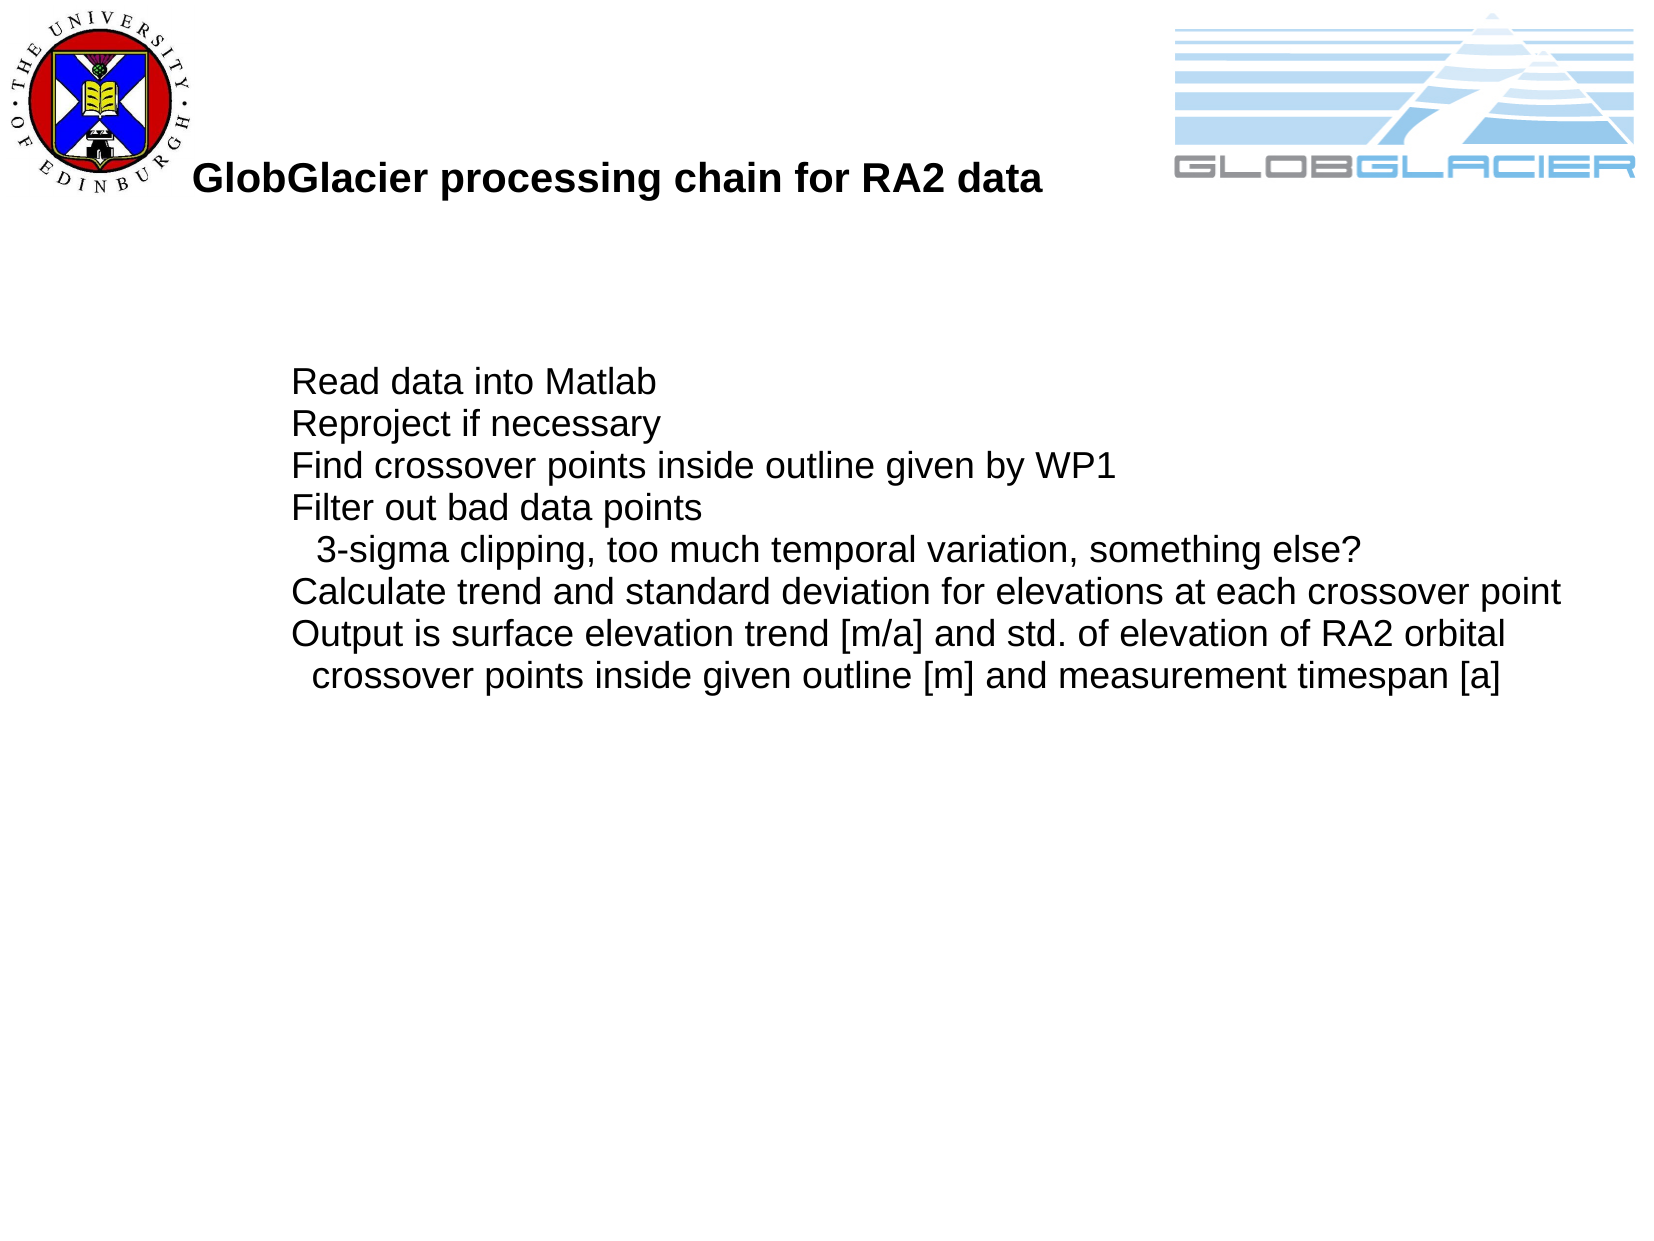

GlobGlacier processing chain for RA2 data
 Read data into Matlab
 Reproject if necessary
 Find crossover points inside outline given by WP1
 Filter out bad data points
3-sigma clipping, too much temporal variation, something else?
 Calculate trend and standard deviation for elevations at each crossover point
 Output is surface elevation trend [m/a] and std. of elevation of RA2 orbital
 crossover points inside given outline [m] and measurement timespan [a]